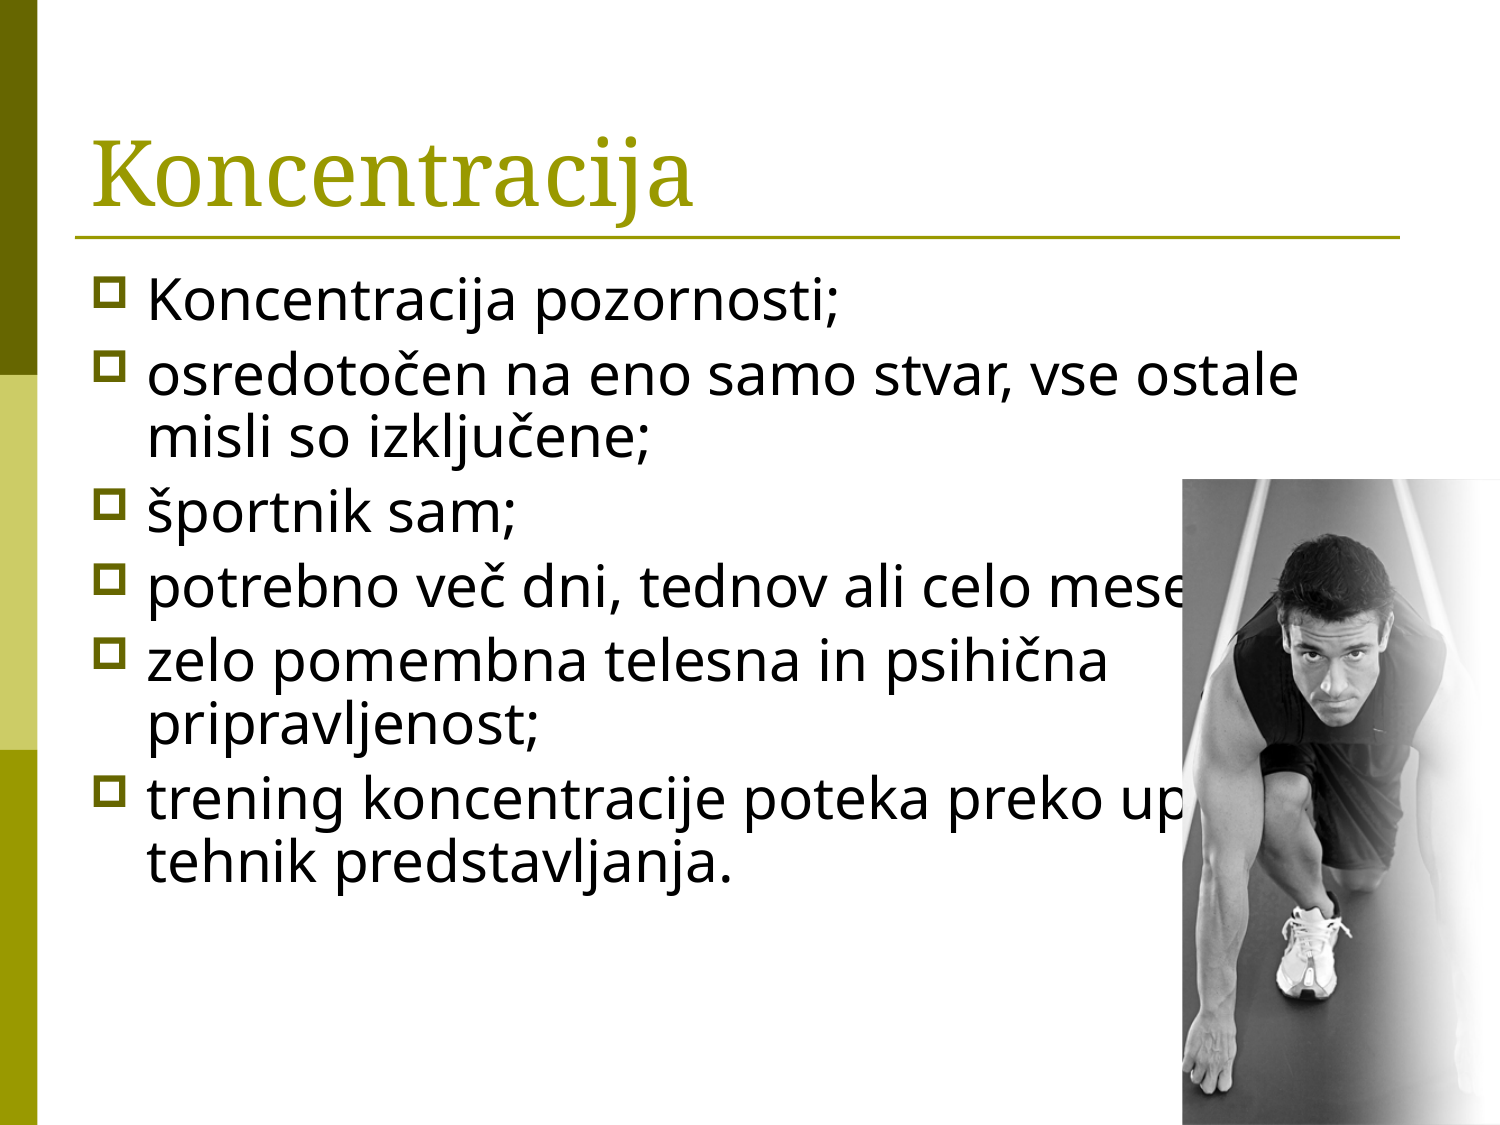

# Koncentracija
Koncentracija pozornosti;
osredotočen na eno samo stvar, vse ostale misli so izključene;
športnik sam;
potrebno več dni, tednov ali celo mesecev;
zelo pomembna telesna in psihična pripravljenost;
trening koncentracije poteka preko uporabe tehnik predstavljanja.